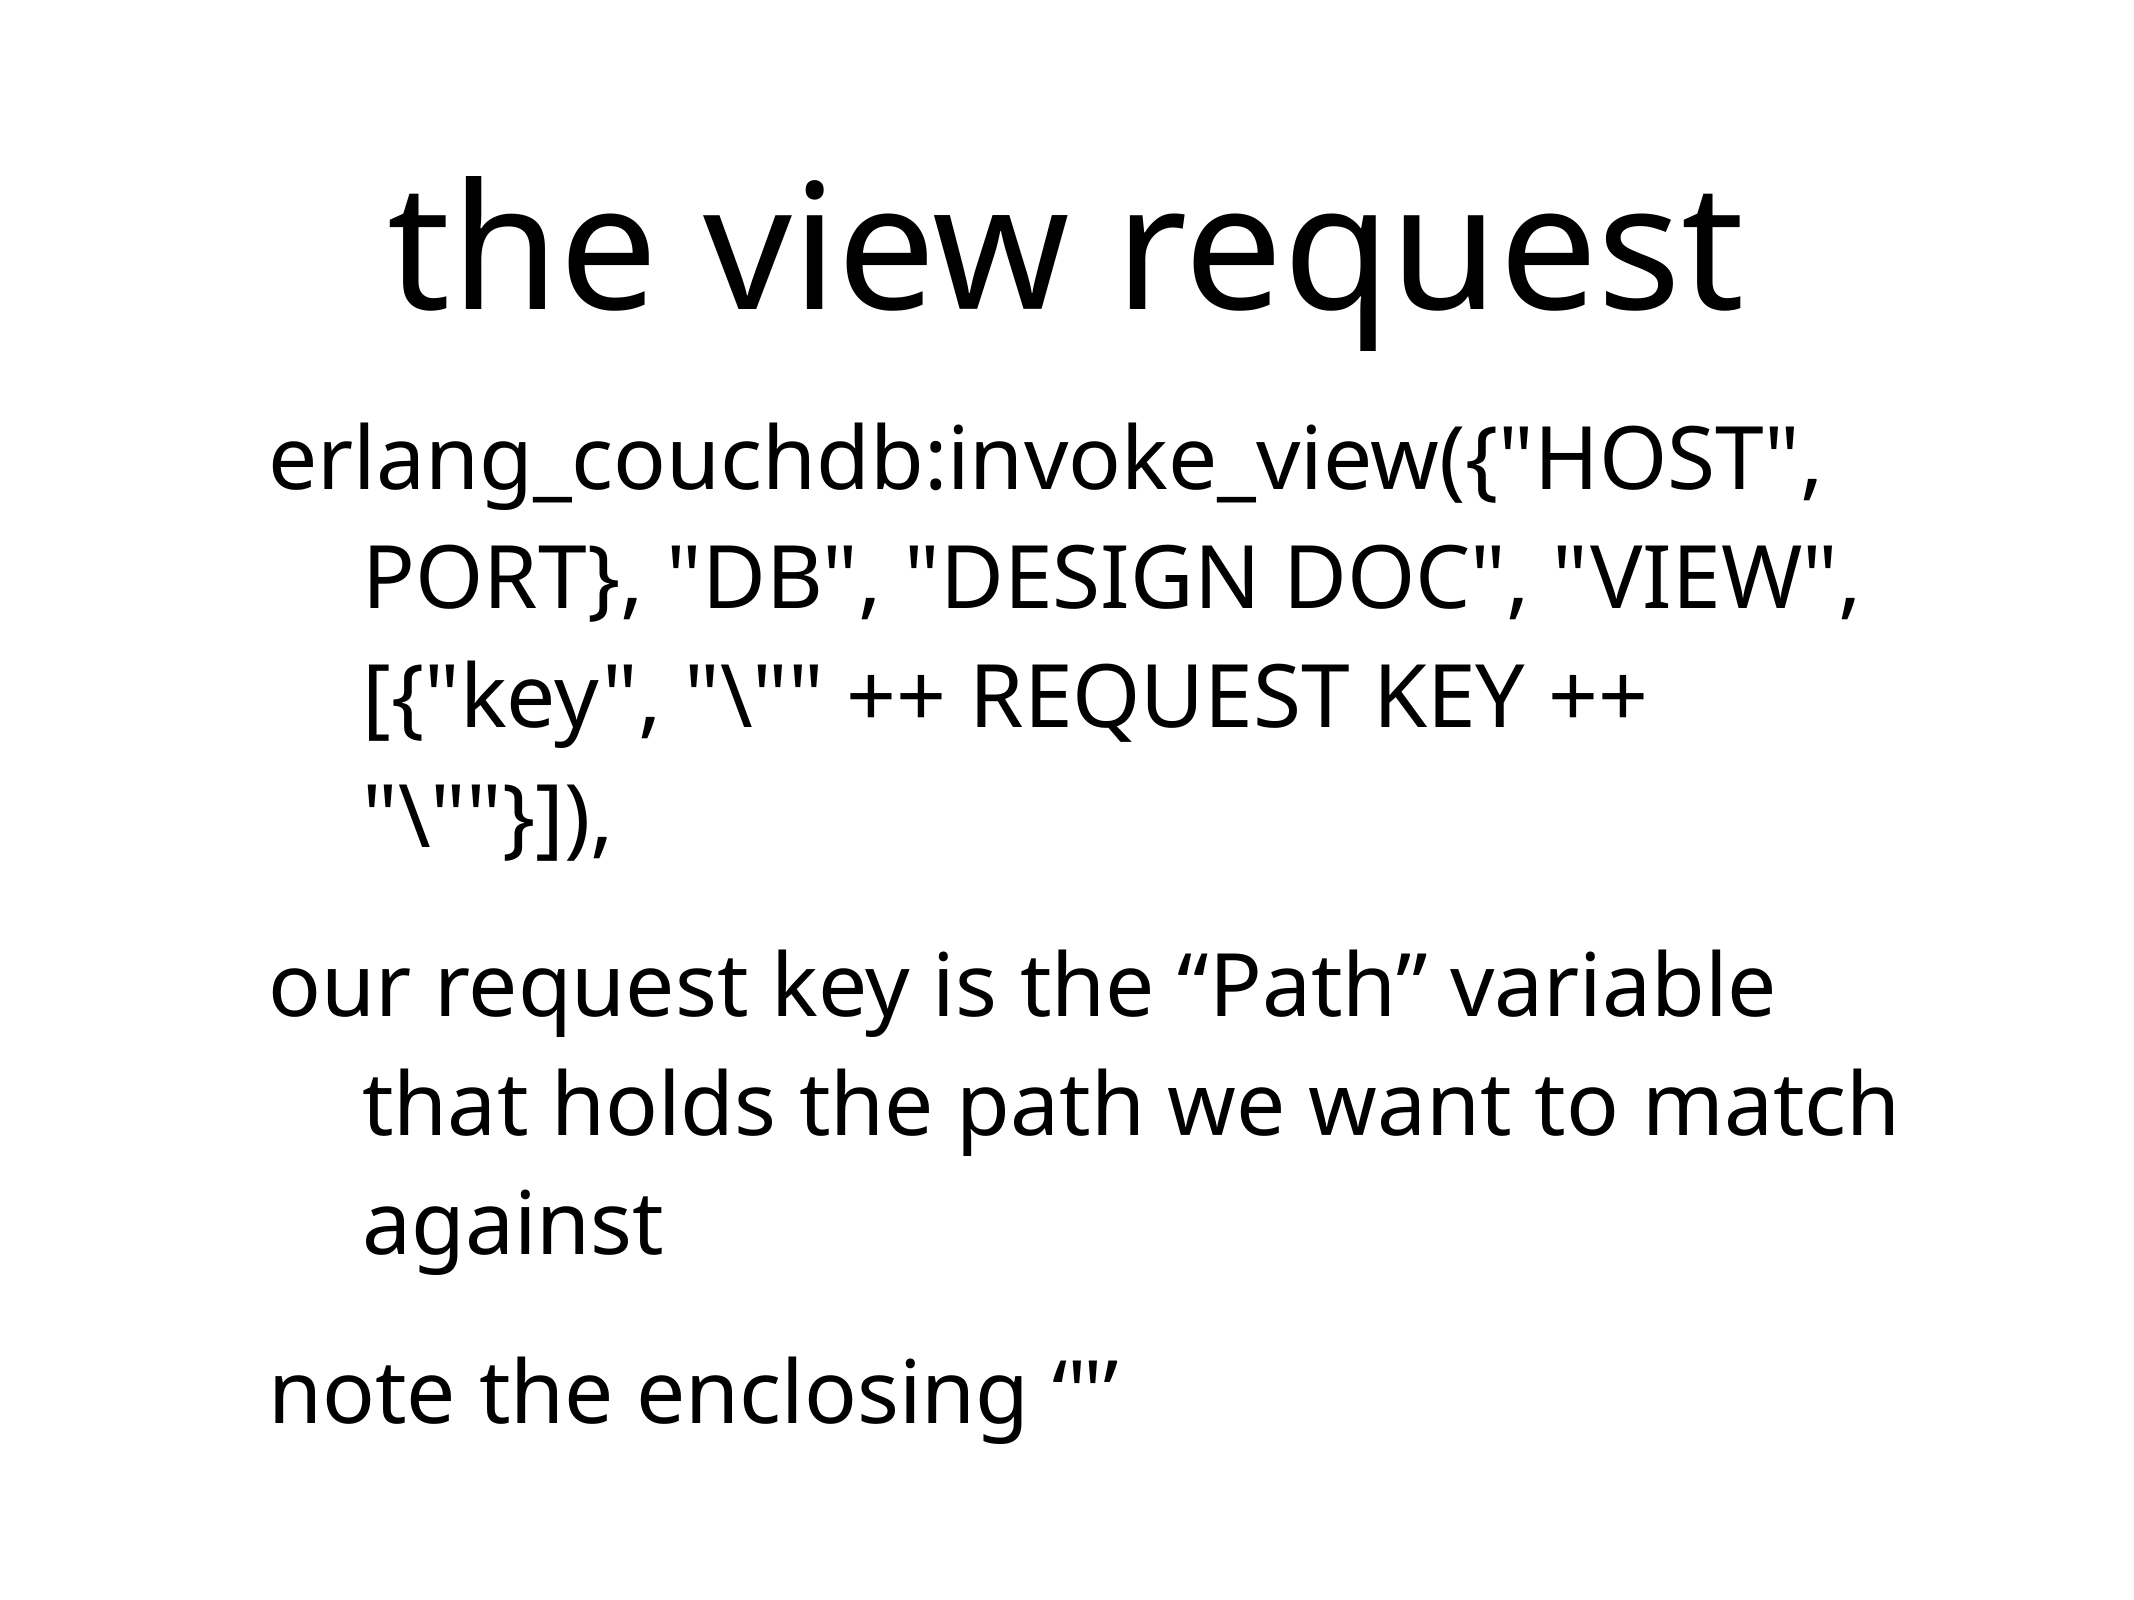

# the view request
erlang_couchdb:invoke_view({"HOST", PORT}, "DB", "DESIGN DOC", "VIEW", [{"key", "\"" ++ REQUEST KEY ++ "\""}]),
our request key is the “Path” variable that holds the path we want to match against
note the enclosing ‘"’